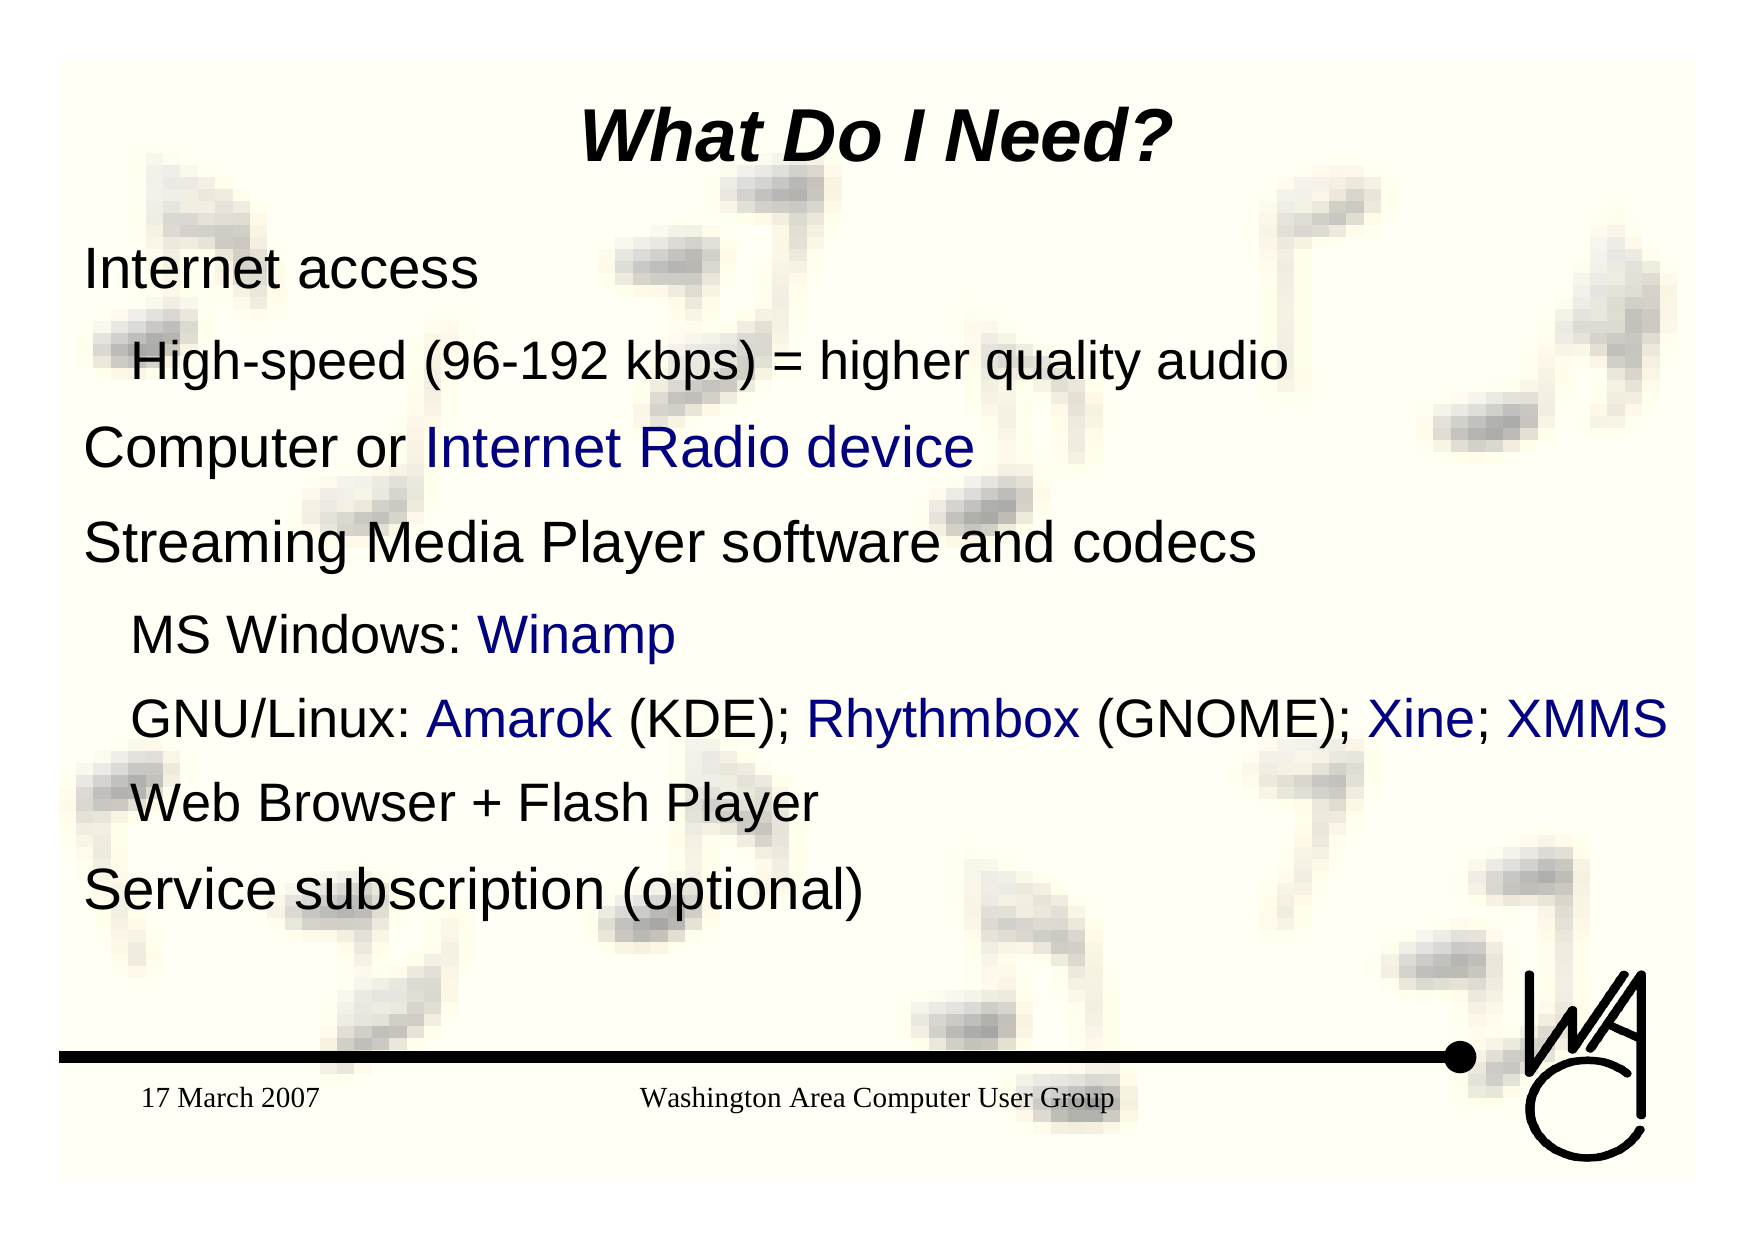

# What Do I Need?
Internet access
High-speed (96-192 kbps) = higher quality audio
Computer or Internet Radio device
Streaming Media Player software and codecs
MS Windows: Winamp
GNU/Linux: Amarok (KDE); Rhythmbox (GNOME); Xine; XMMS
Web Browser + Flash Player
Service subscription (optional)
17 March 2007
Washington Area Computer User Group